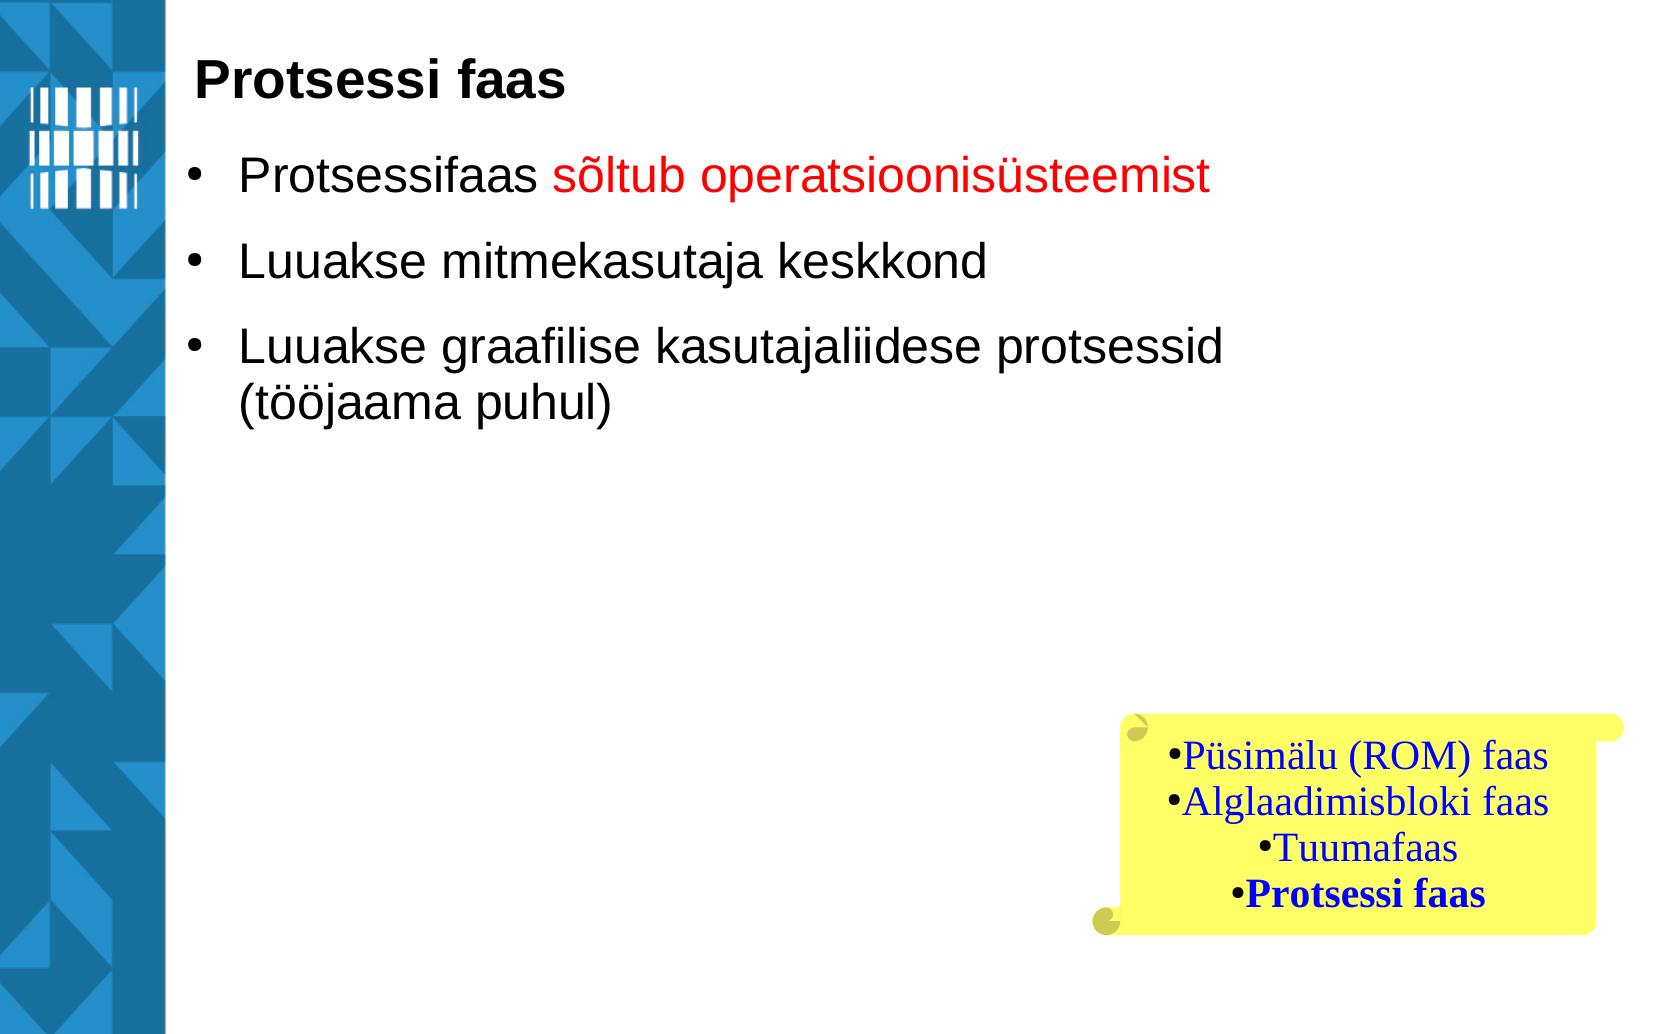

# Protsessi faas
Protsessifaas sõltub operatsioonisüsteemist
Luuakse mitmekasutaja keskkond
Luuakse graafilise kasutajaliidese protsessid (tööjaama puhul)
Püsimälu (ROM) faas
Alglaadimisbloki faas
Tuumafaas
Protsessi faas